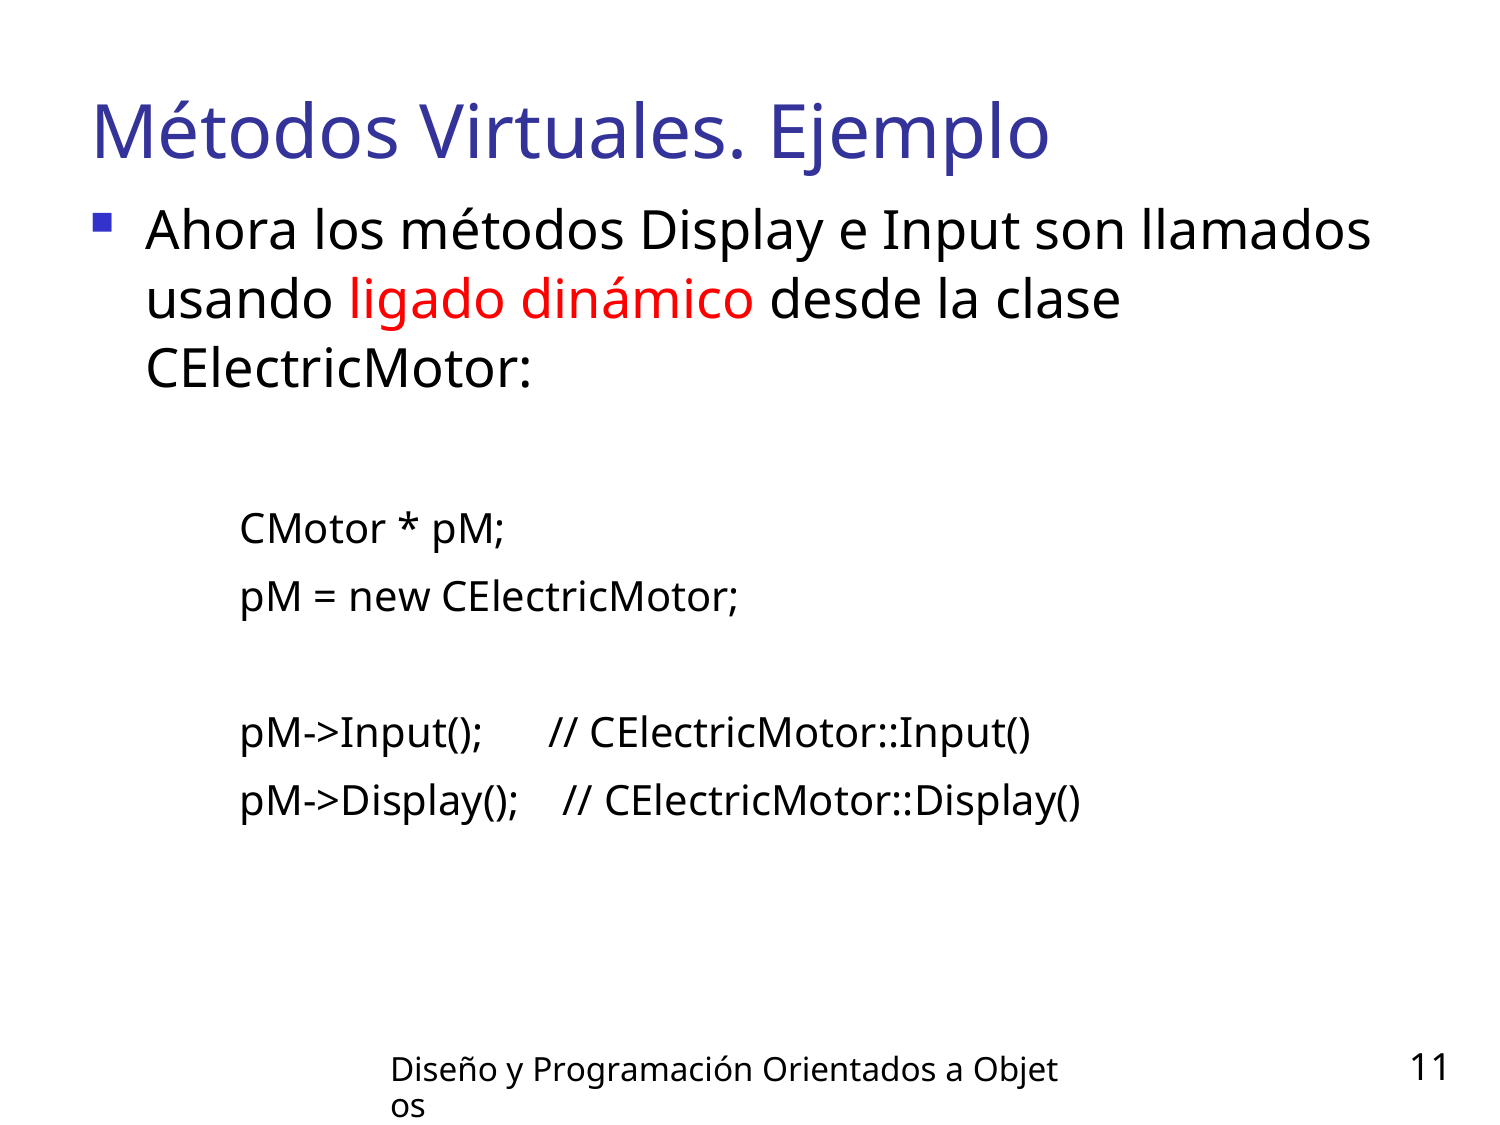

# Métodos Virtuales. Ejemplo
Ahora los métodos Display e Input son llamados usando ligado dinámico desde la clase CElectricMotor:
CMotor * pM;
pM = new CElectricMotor;
pM->Input(); // CElectricMotor::Input()‏
pM->Display(); // CElectricMotor::Display()‏
Diseño y Programación Orientados a Objetos
11